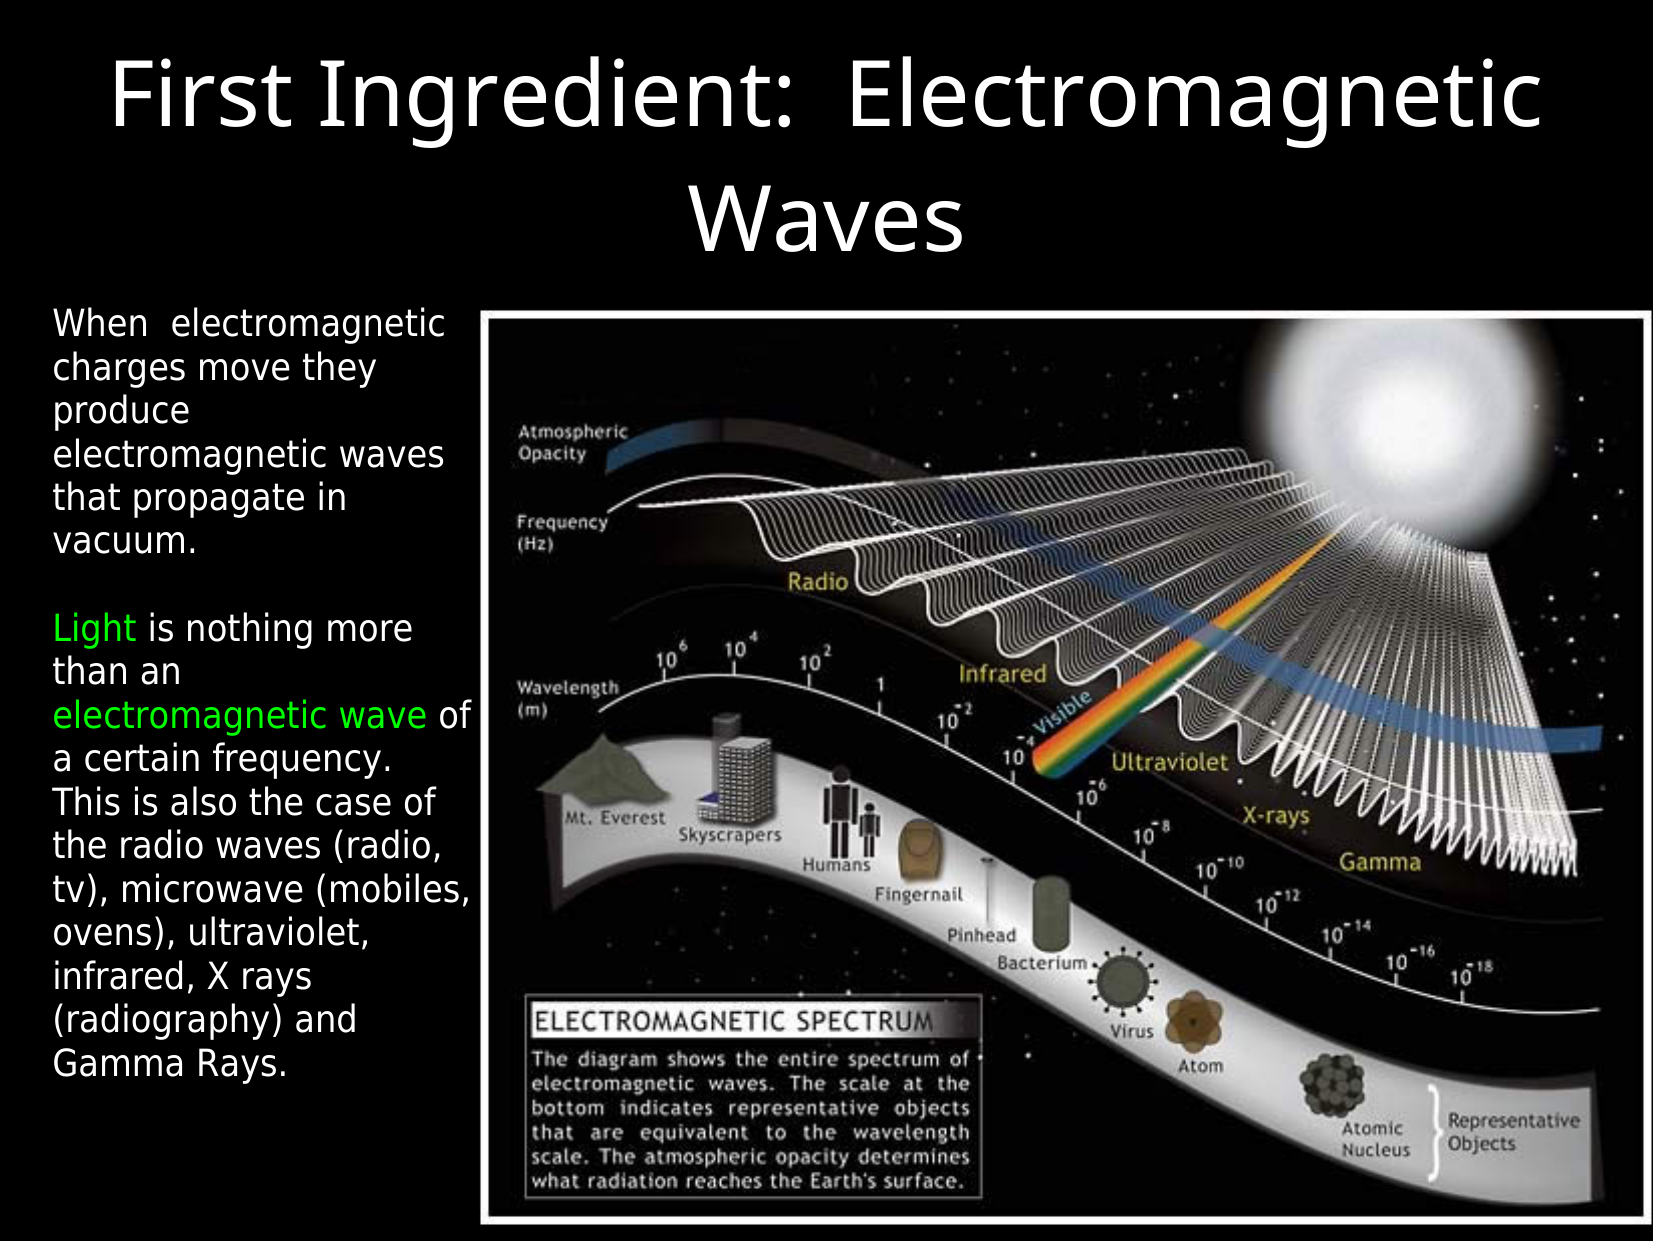

# First Ingredient: Electromagnetic Waves
When electromagnetic charges move they produce electromagnetic waves that propagate in vacuum.
Light is nothing more than an electromagnetic wave of a certain frequency. This is also the case of the radio waves (radio, tv), microwave (mobiles, ovens), ultraviolet, infrared, X rays (radiography) and Gamma Rays.